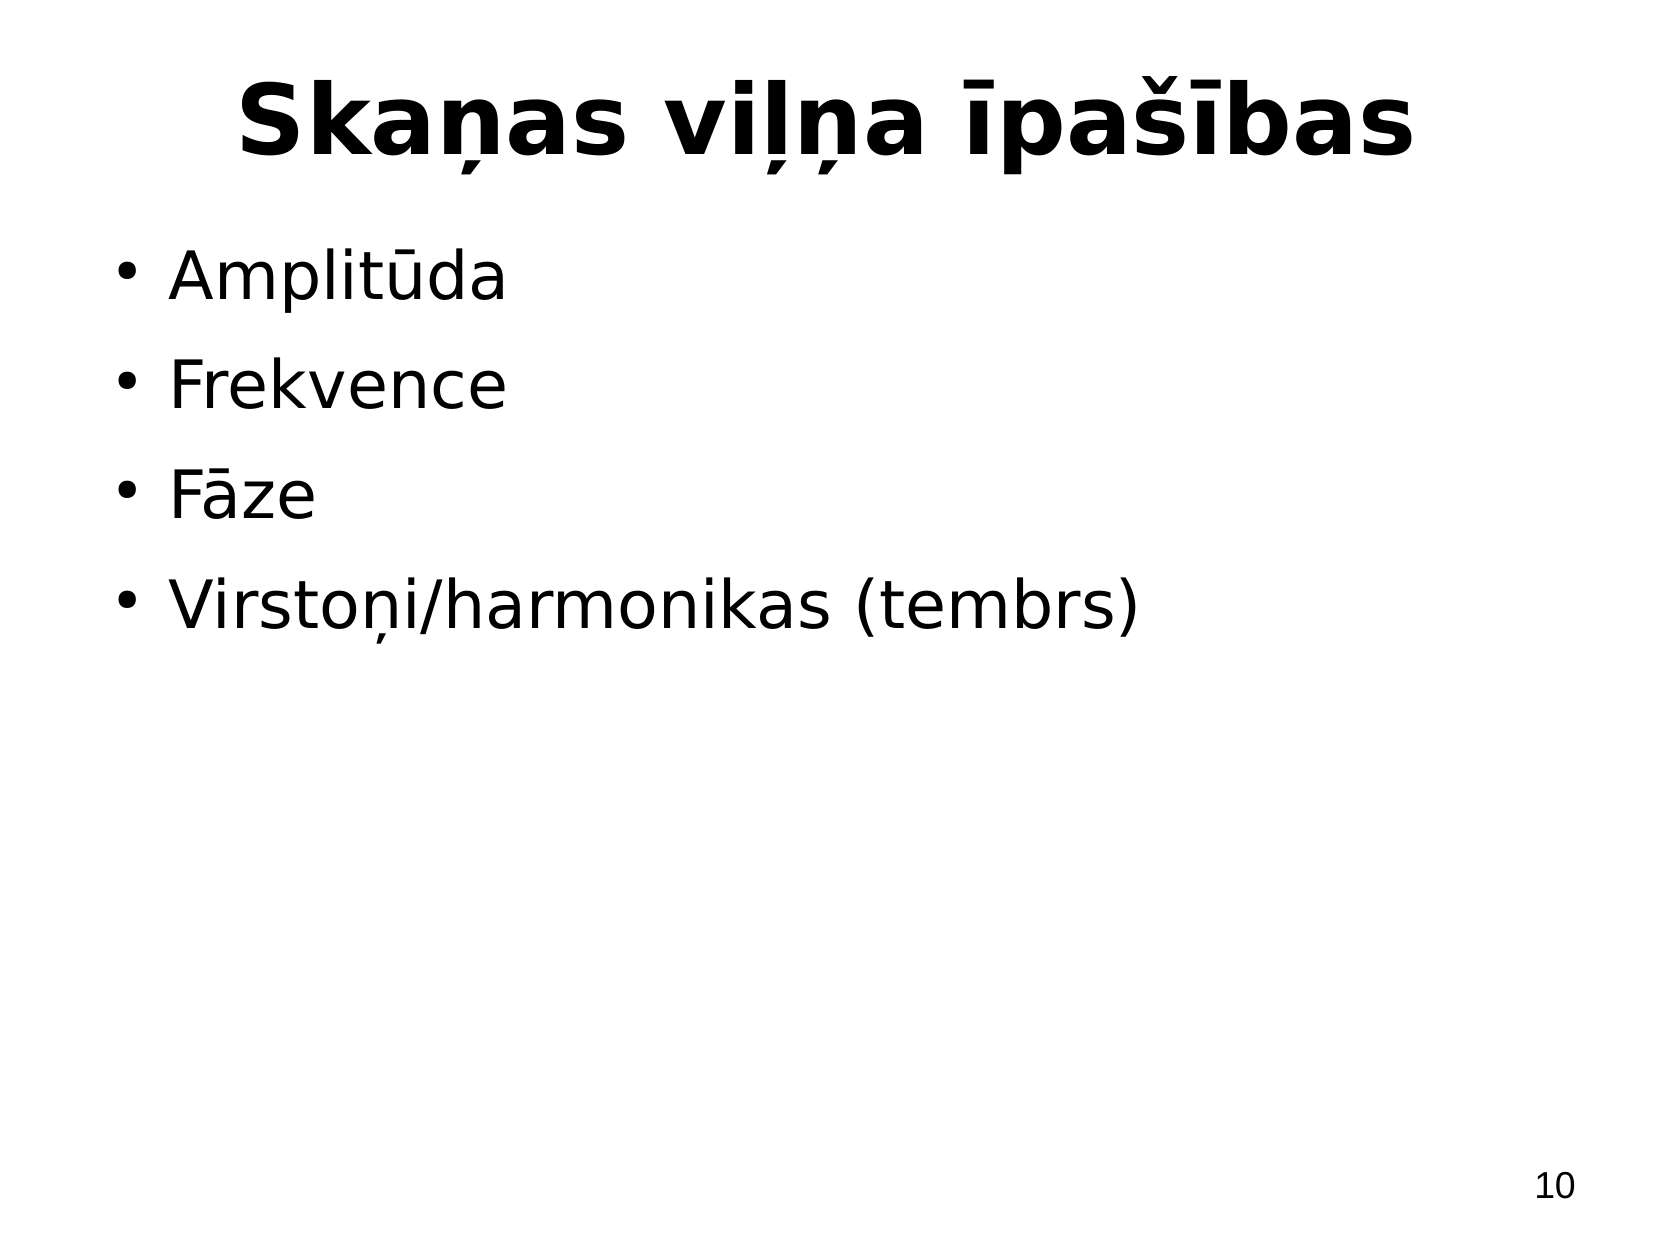

# Skaņas viļņa īpašības
Amplitūda
Frekvence
Fāze
Virstoņi/harmonikas (tembrs)